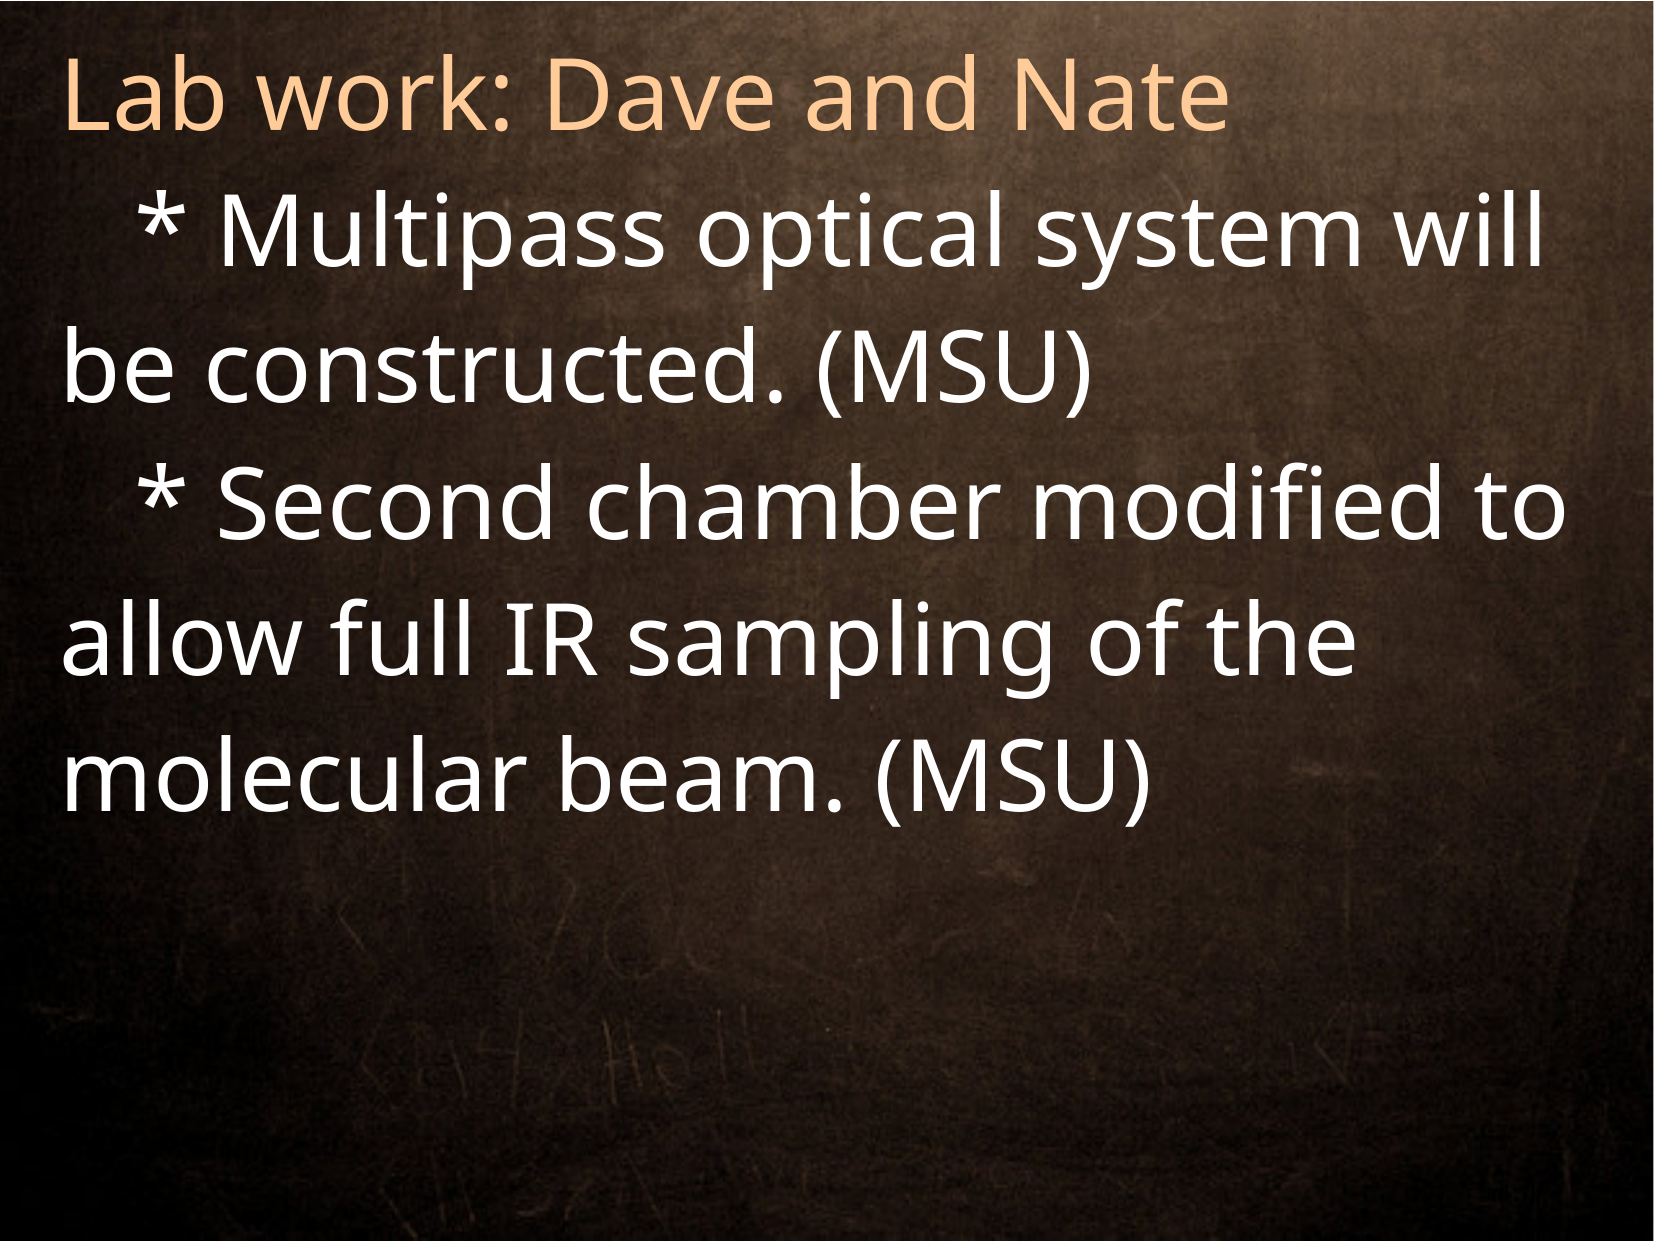

Lab work: Dave and Nate
	* Multipass optical system will be constructed. (MSU)
	* Second chamber modified to allow full IR sampling of the molecular beam. (MSU)